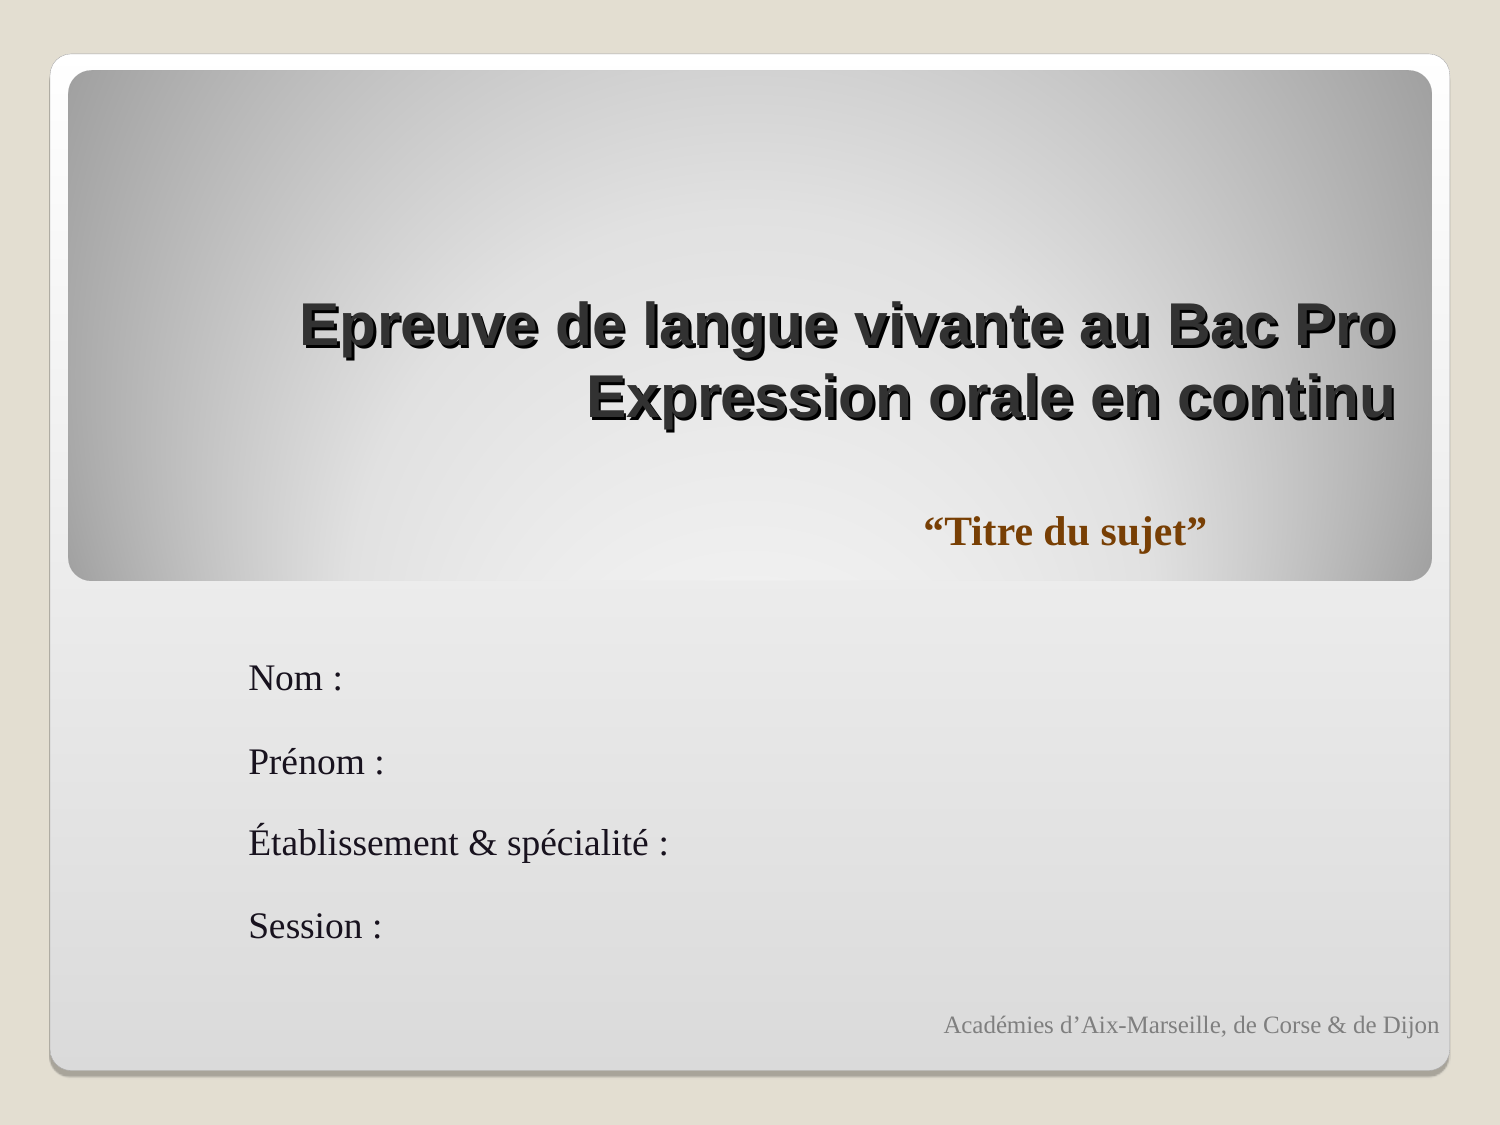

# Epreuve de langue vivante au Bac Pro Expression orale en continu
“Titre du sujet”
Nom :
Prénom :
Établissement & spécialité :
Session :
Académies d’Aix-Marseille, de Corse & de Dijon